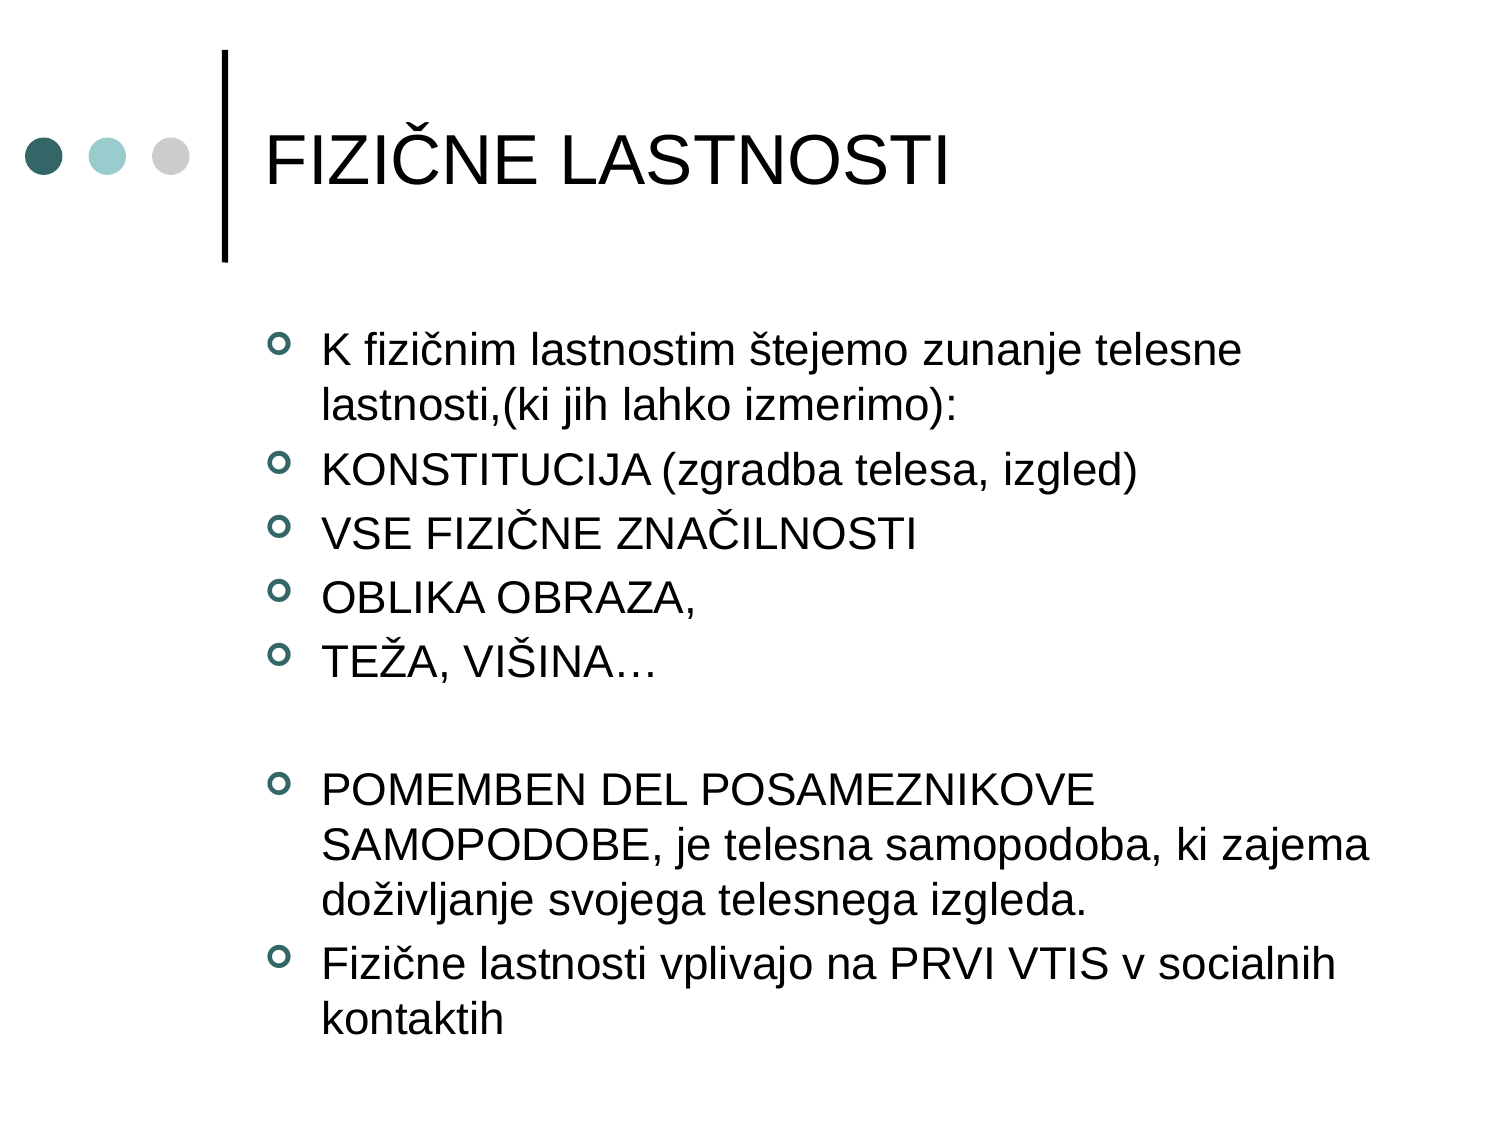

# FIZIČNE LASTNOSTI
K fizičnim lastnostim štejemo zunanje telesne lastnosti,(ki jih lahko izmerimo):
KONSTITUCIJA (zgradba telesa, izgled)
VSE FIZIČNE ZNAČILNOSTI
OBLIKA OBRAZA,
TEŽA, VIŠINA…
POMEMBEN DEL POSAMEZNIKOVE SAMOPODOBE, je telesna samopodoba, ki zajema doživljanje svojega telesnega izgleda.
Fizične lastnosti vplivajo na PRVI VTIS v socialnih kontaktih